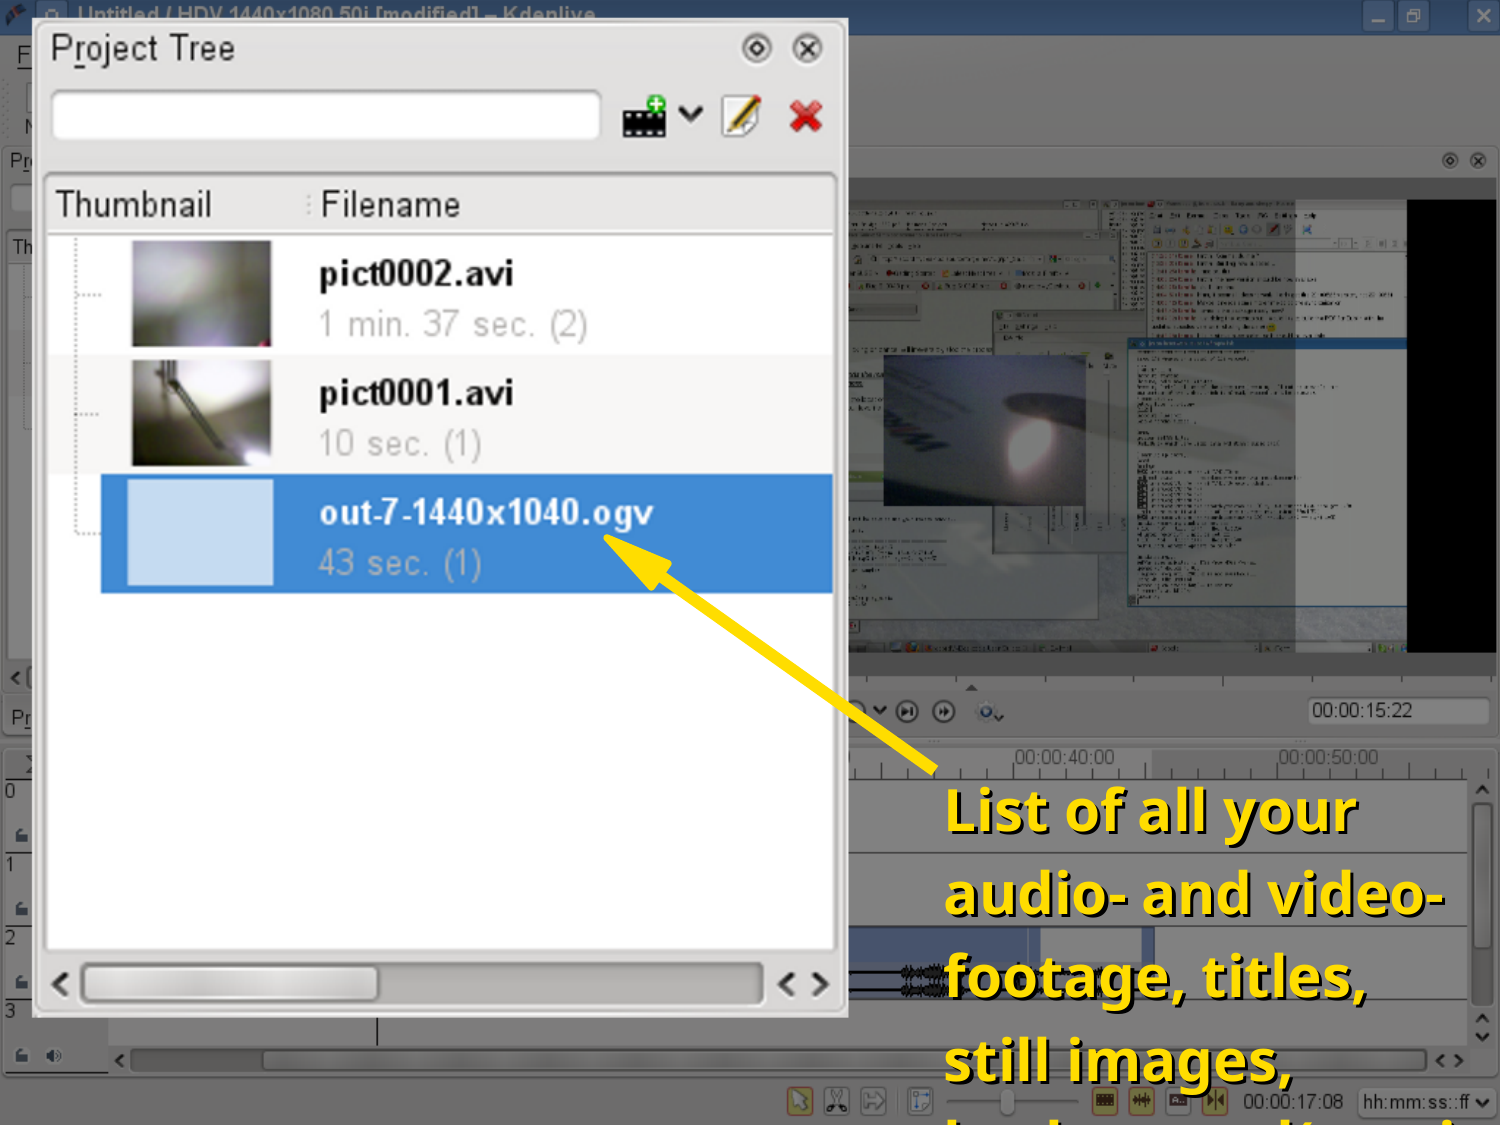

List of all your audio- and video-footage, titles, still images, background(music)